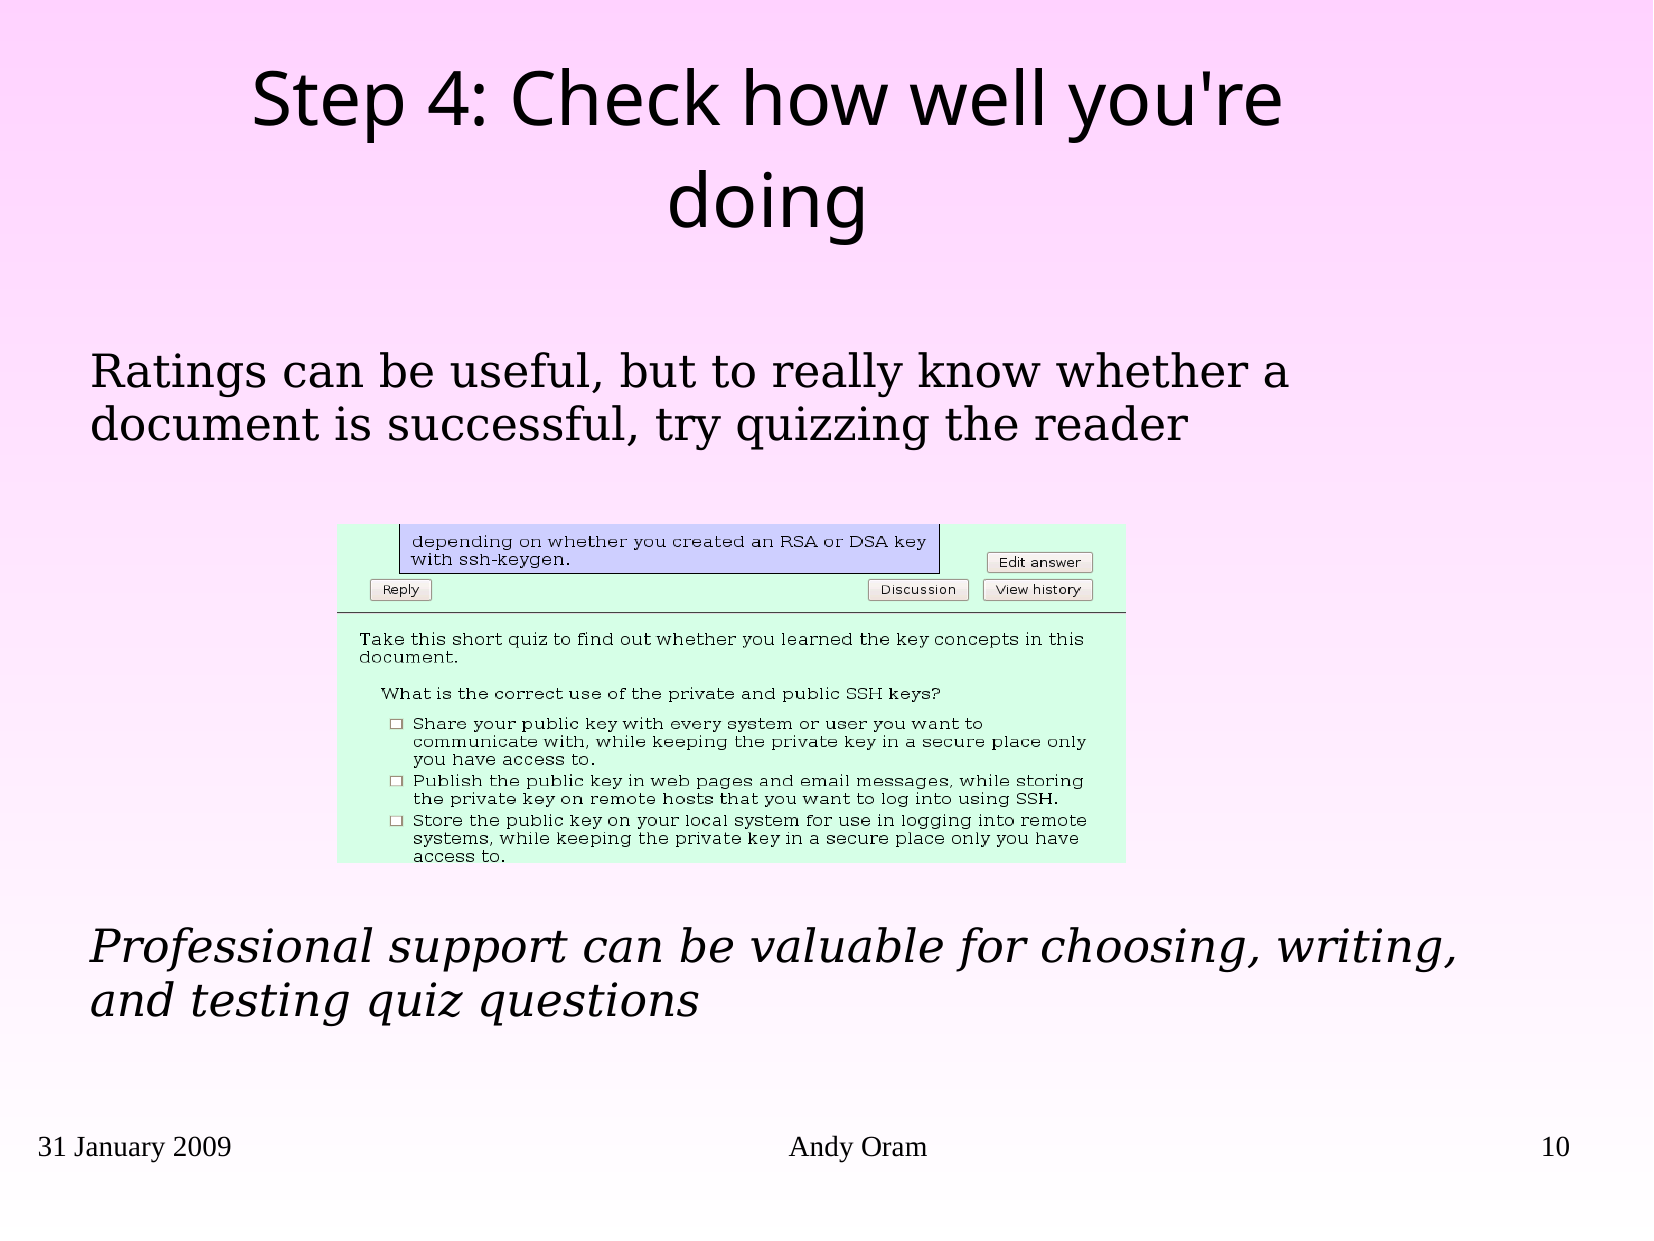

Step 4: Check how well you're doing
Ratings can be useful, but to really know whether a document is successful, try quizzing the reader
Professional support can be valuable for choosing, writing, and testing quiz questions
10